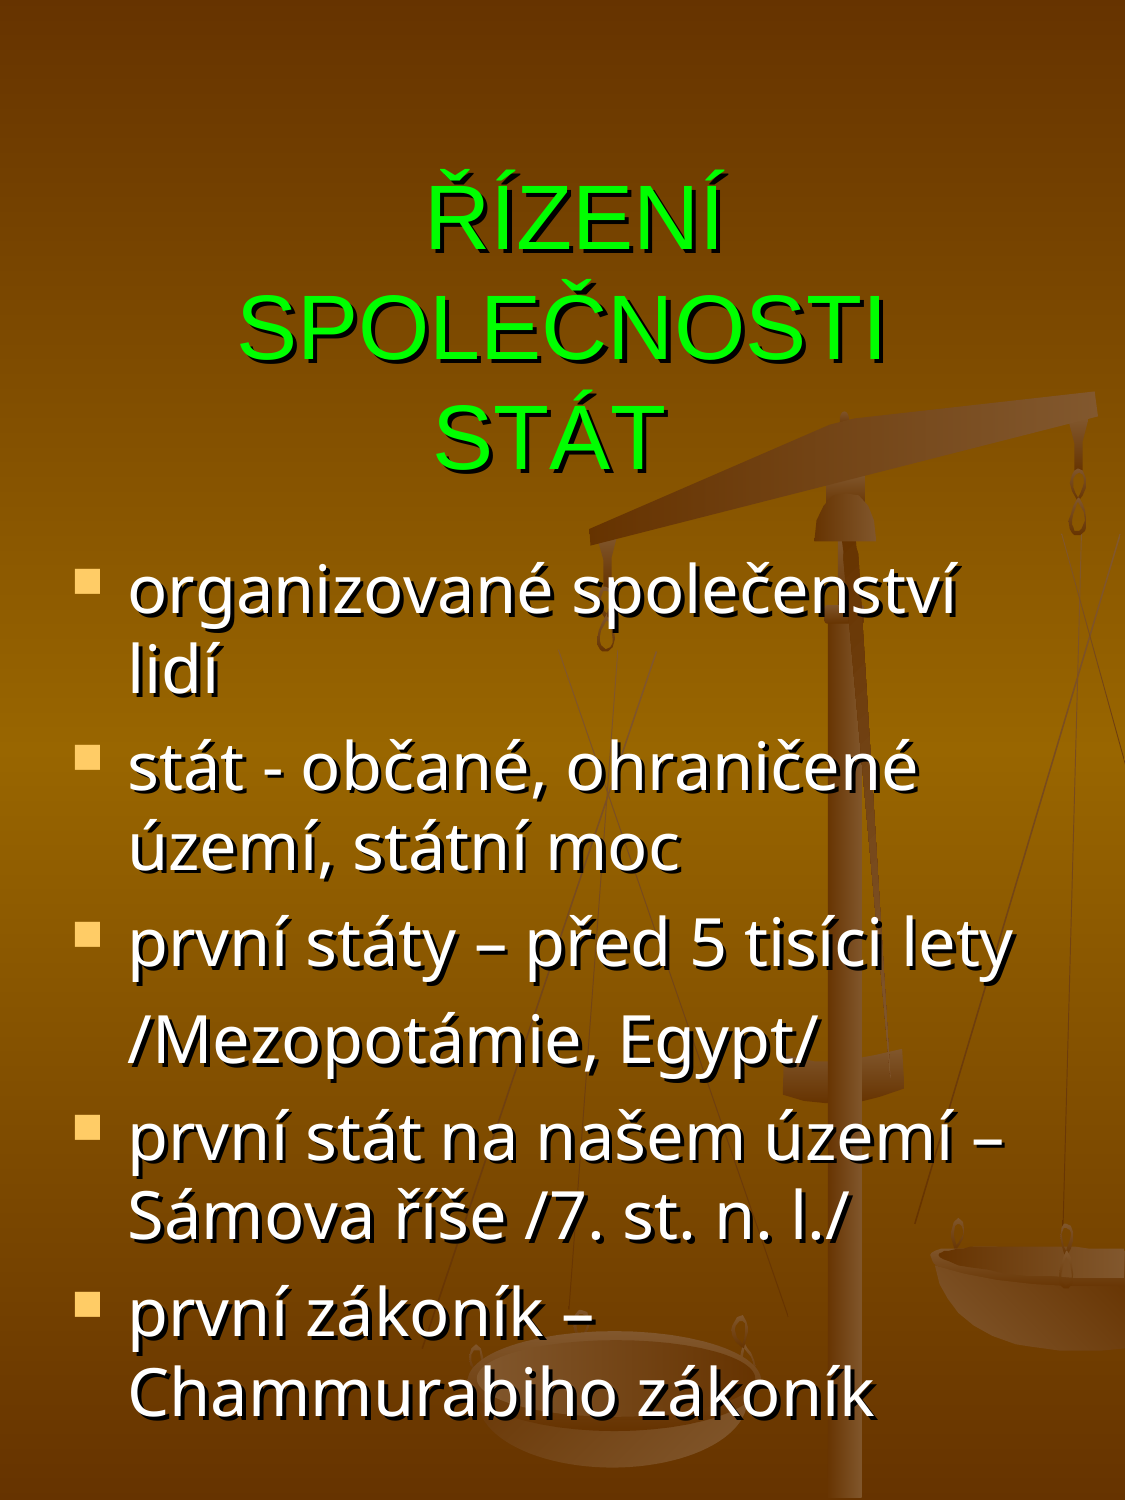

# ŘÍZENÍ SPOLEČNOSTI STÁT
organizované společenství lidí
stát - občané, ohraničené území, státní moc
první státy – před 5 tisíci lety
	/Mezopotámie, Egypt/
první stát na našem území – Sámova říše /7. st. n. l./
první zákoník – Chammurabiho zákoník